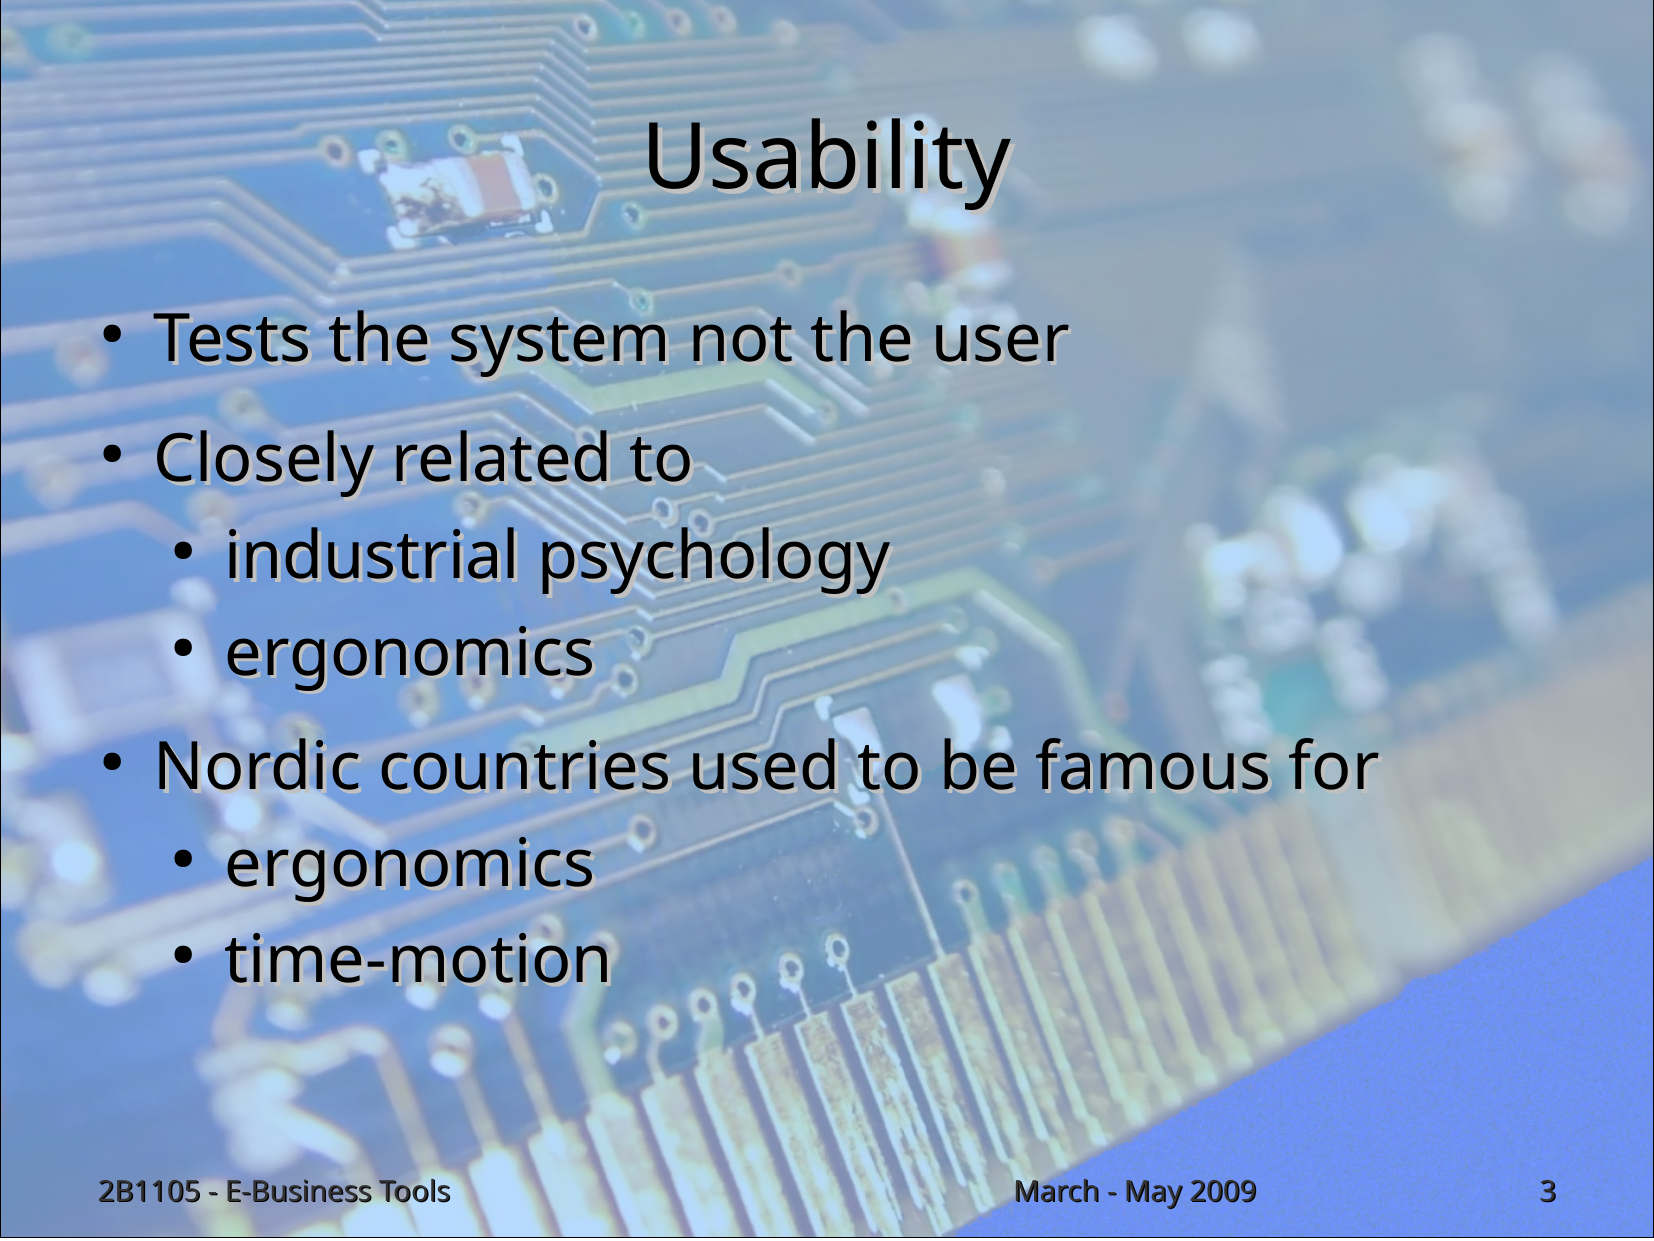

# Usability
Tests the system not the user
Closely related to
industrial psychology
ergonomics
Nordic countries used to be famous for
ergonomics
time-motion